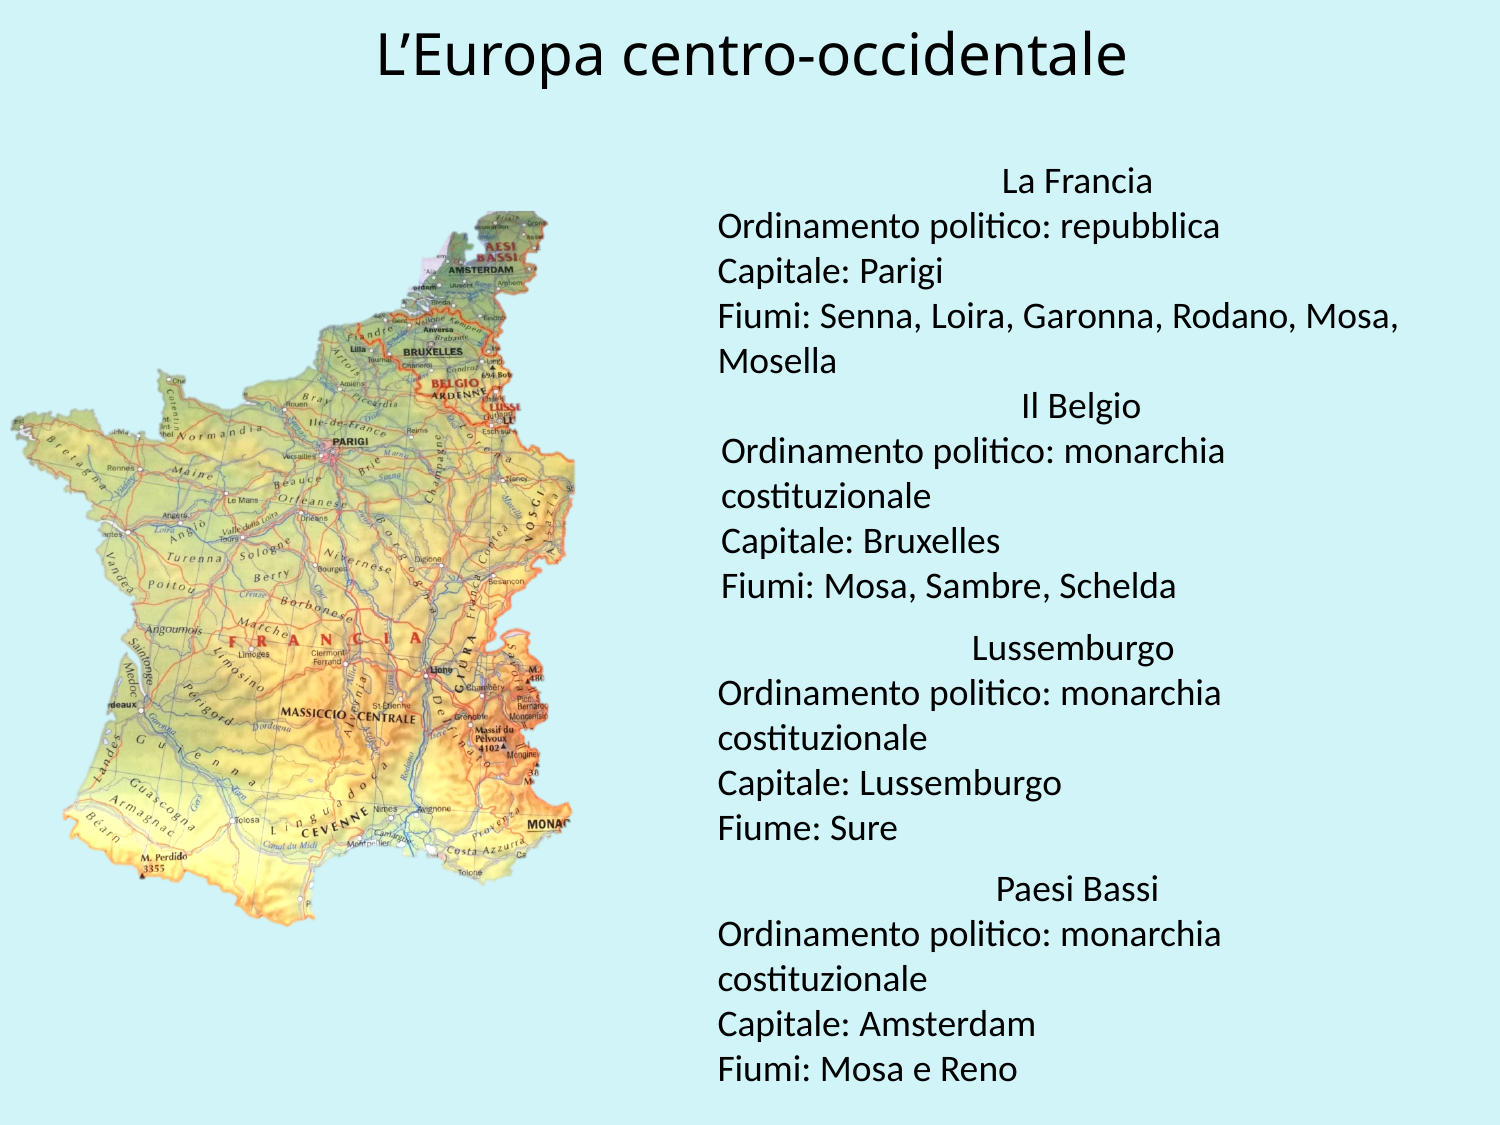

# L’Europa centro-occidentale
La Francia
Ordinamento politico: repubblica
Capitale: Parigi
Fiumi: Senna, Loira, Garonna, Rodano, Mosa, Mosella
Il Belgio
Ordinamento politico: monarchia costituzionale
Capitale: Bruxelles
Fiumi: Mosa, Sambre, Schelda
Lussemburgo
Ordinamento politico: monarchia costituzionale
Capitale: Lussemburgo
Fiume: Sure
Paesi Bassi
Ordinamento politico: monarchia costituzionale
Capitale: Amsterdam
Fiumi: Mosa e Reno